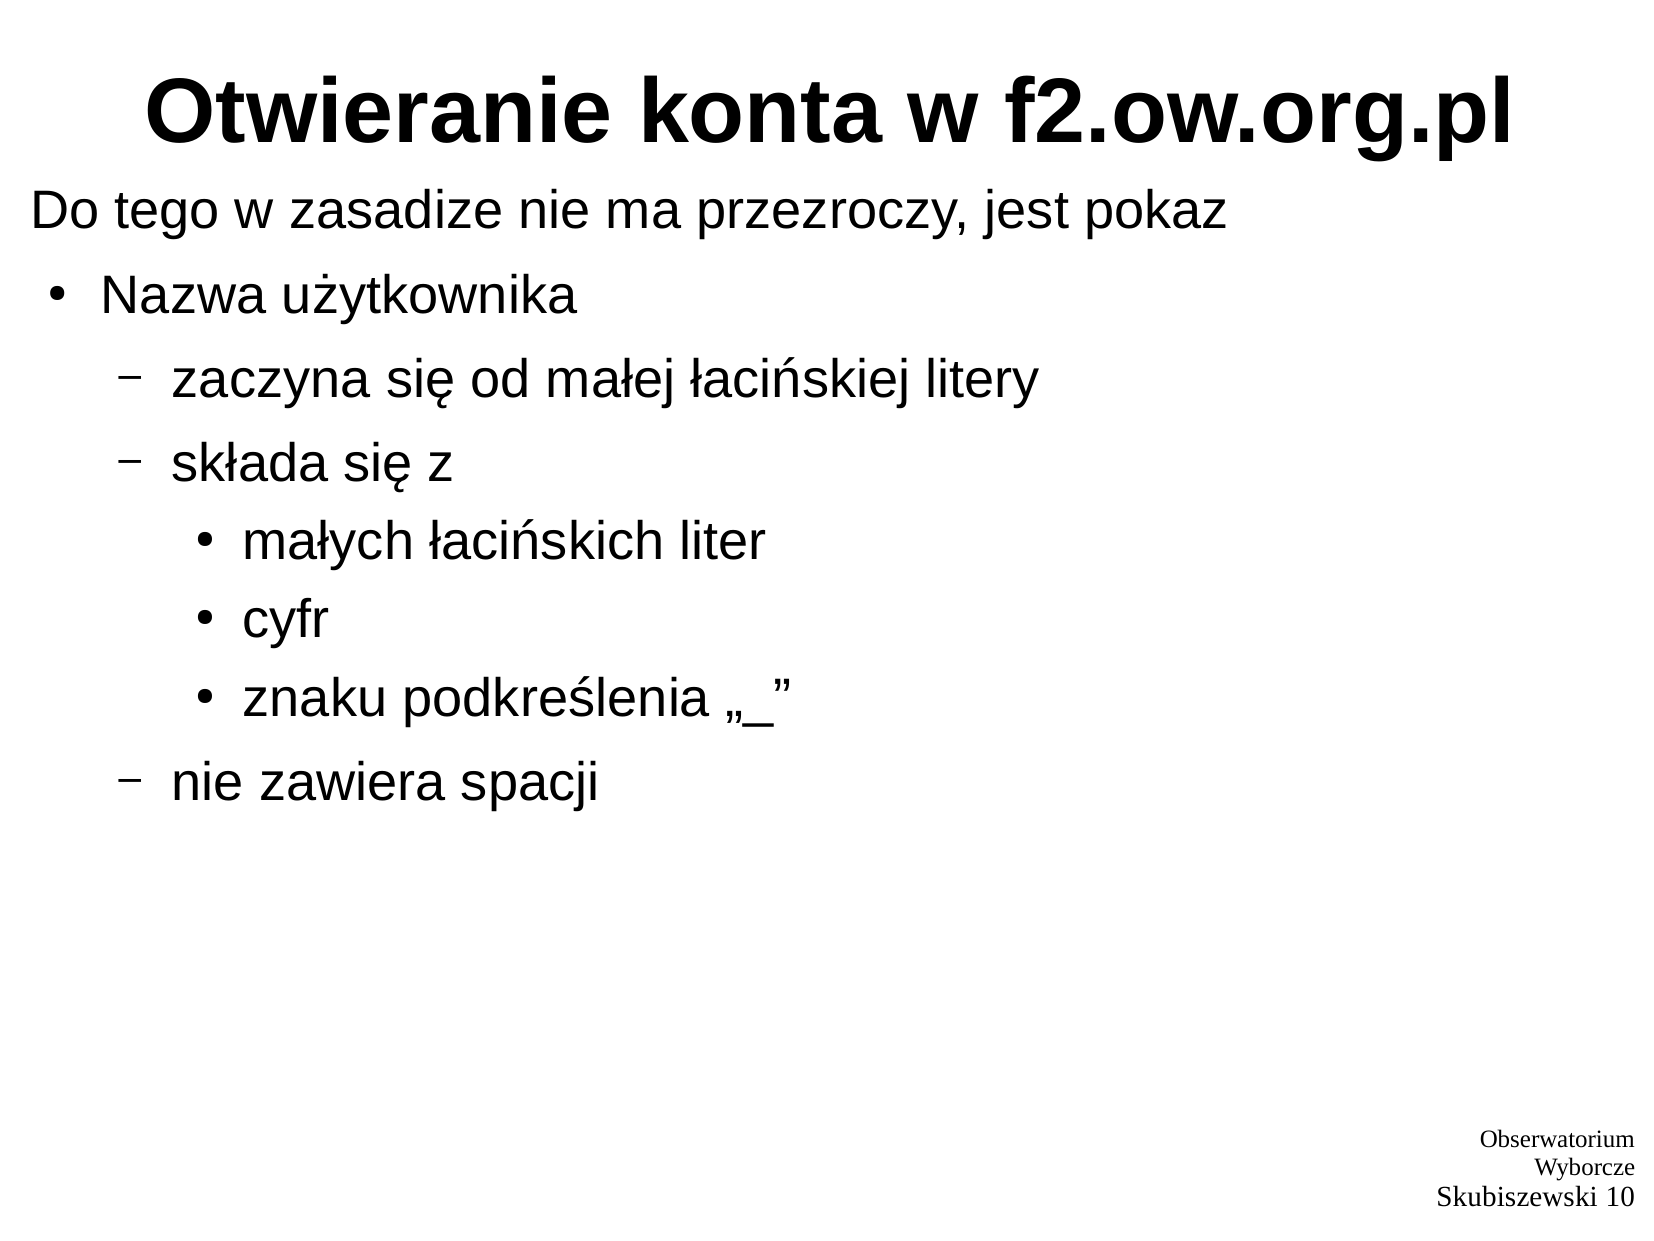

# Otwieranie konta w f2.ow.org.pl
Do tego w zasadize nie ma przezroczy, jest pokaz
Nazwa użytkownika
zaczyna się od małej łacińskiej litery
składa się z
małych łacińskich liter
cyfr
znaku podkreślenia „_”
nie zawiera spacji
10